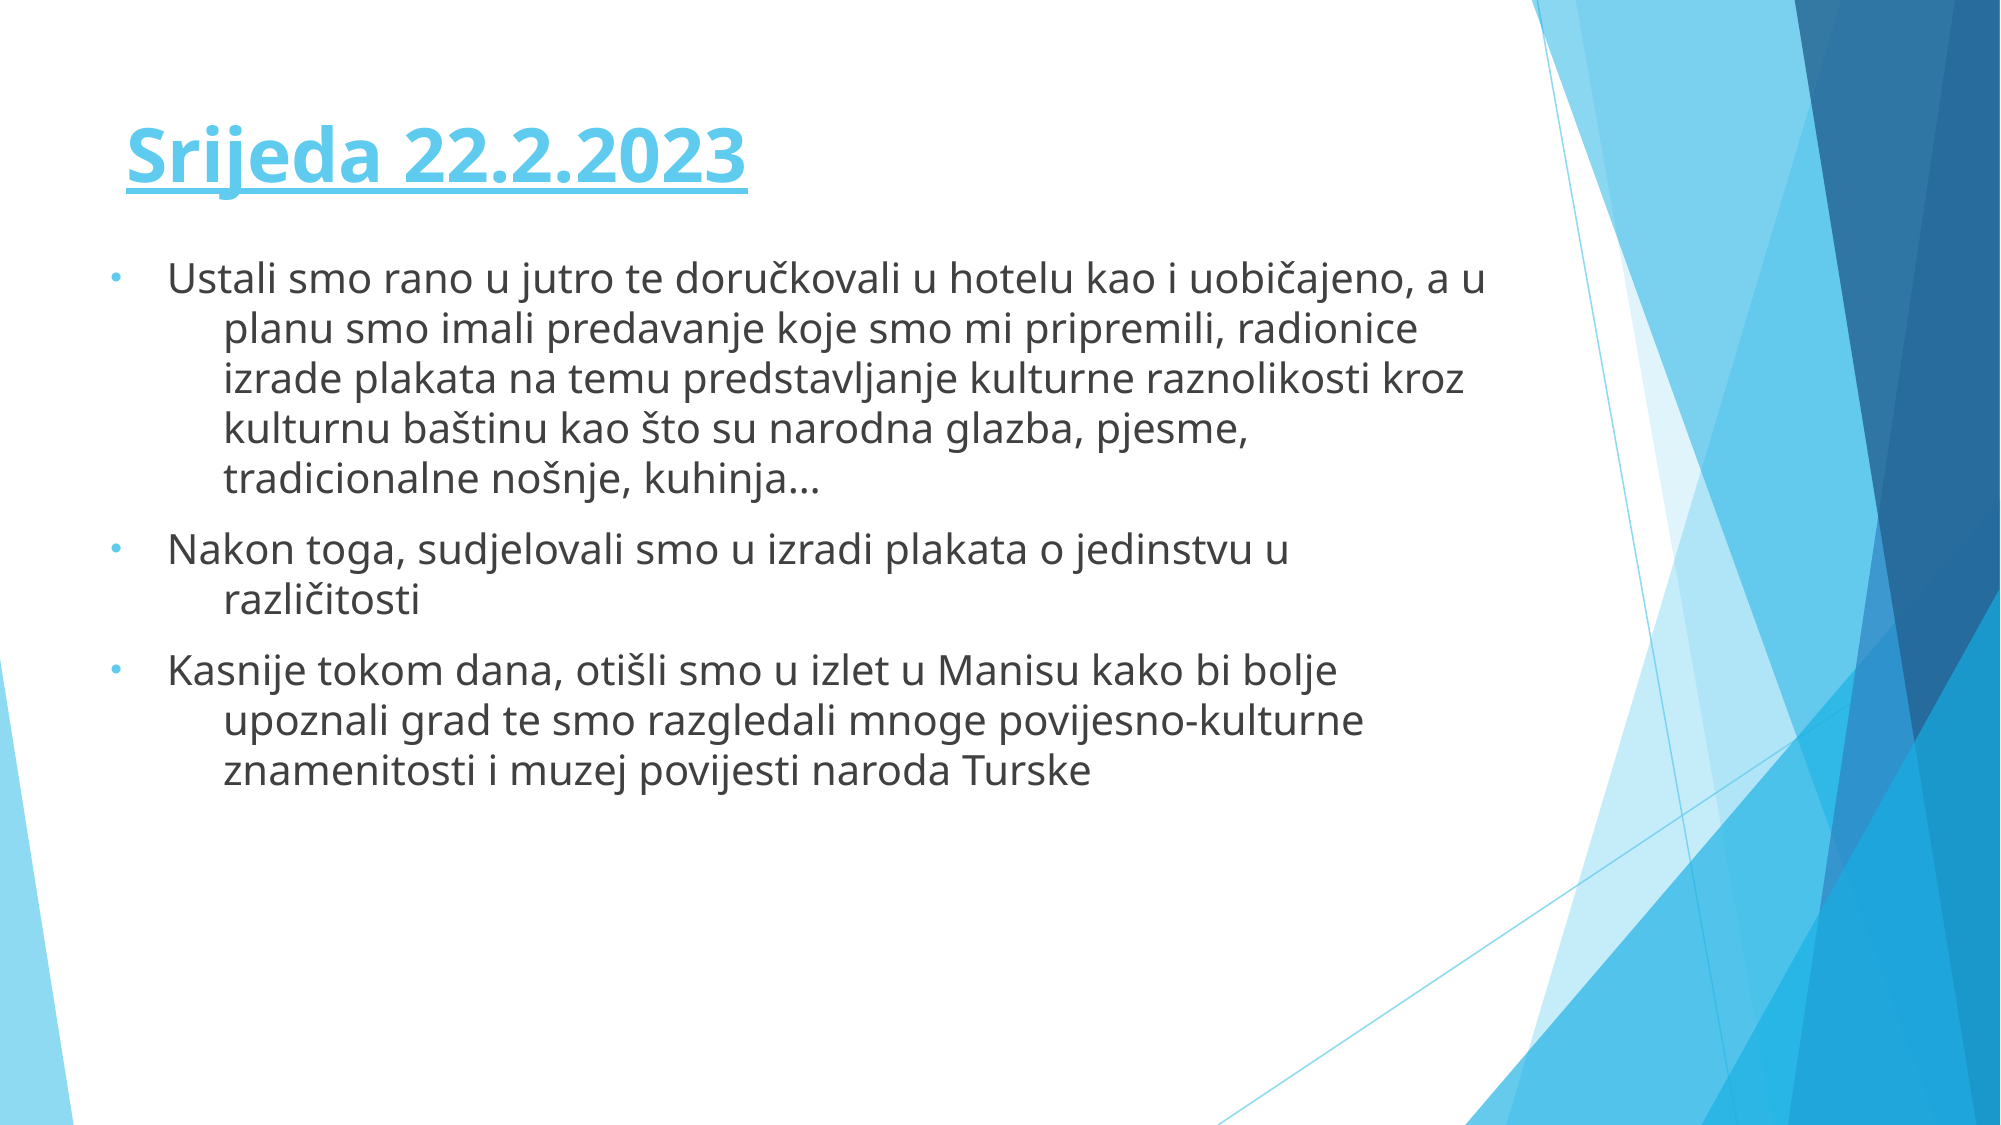

# Srijeda 22.2.2023
Ustali smo rano u jutro te doručkovali u hotelu kao i uobičajeno, a u planu smo imali predavanje koje smo mi pripremili, radionice izrade plakata na temu predstavljanje kulturne raznolikosti kroz kulturnu baštinu kao što su narodna glazba, pjesme, tradicionalne nošnje, kuhinja…
Nakon toga, sudjelovali smo u izradi plakata o jedinstvu u različitosti
Kasnije tokom dana, otišli smo u izlet u Manisu kako bi bolje upoznali grad te smo razgledali mnoge povijesno-kulturne znamenitosti i muzej povijesti naroda Turske